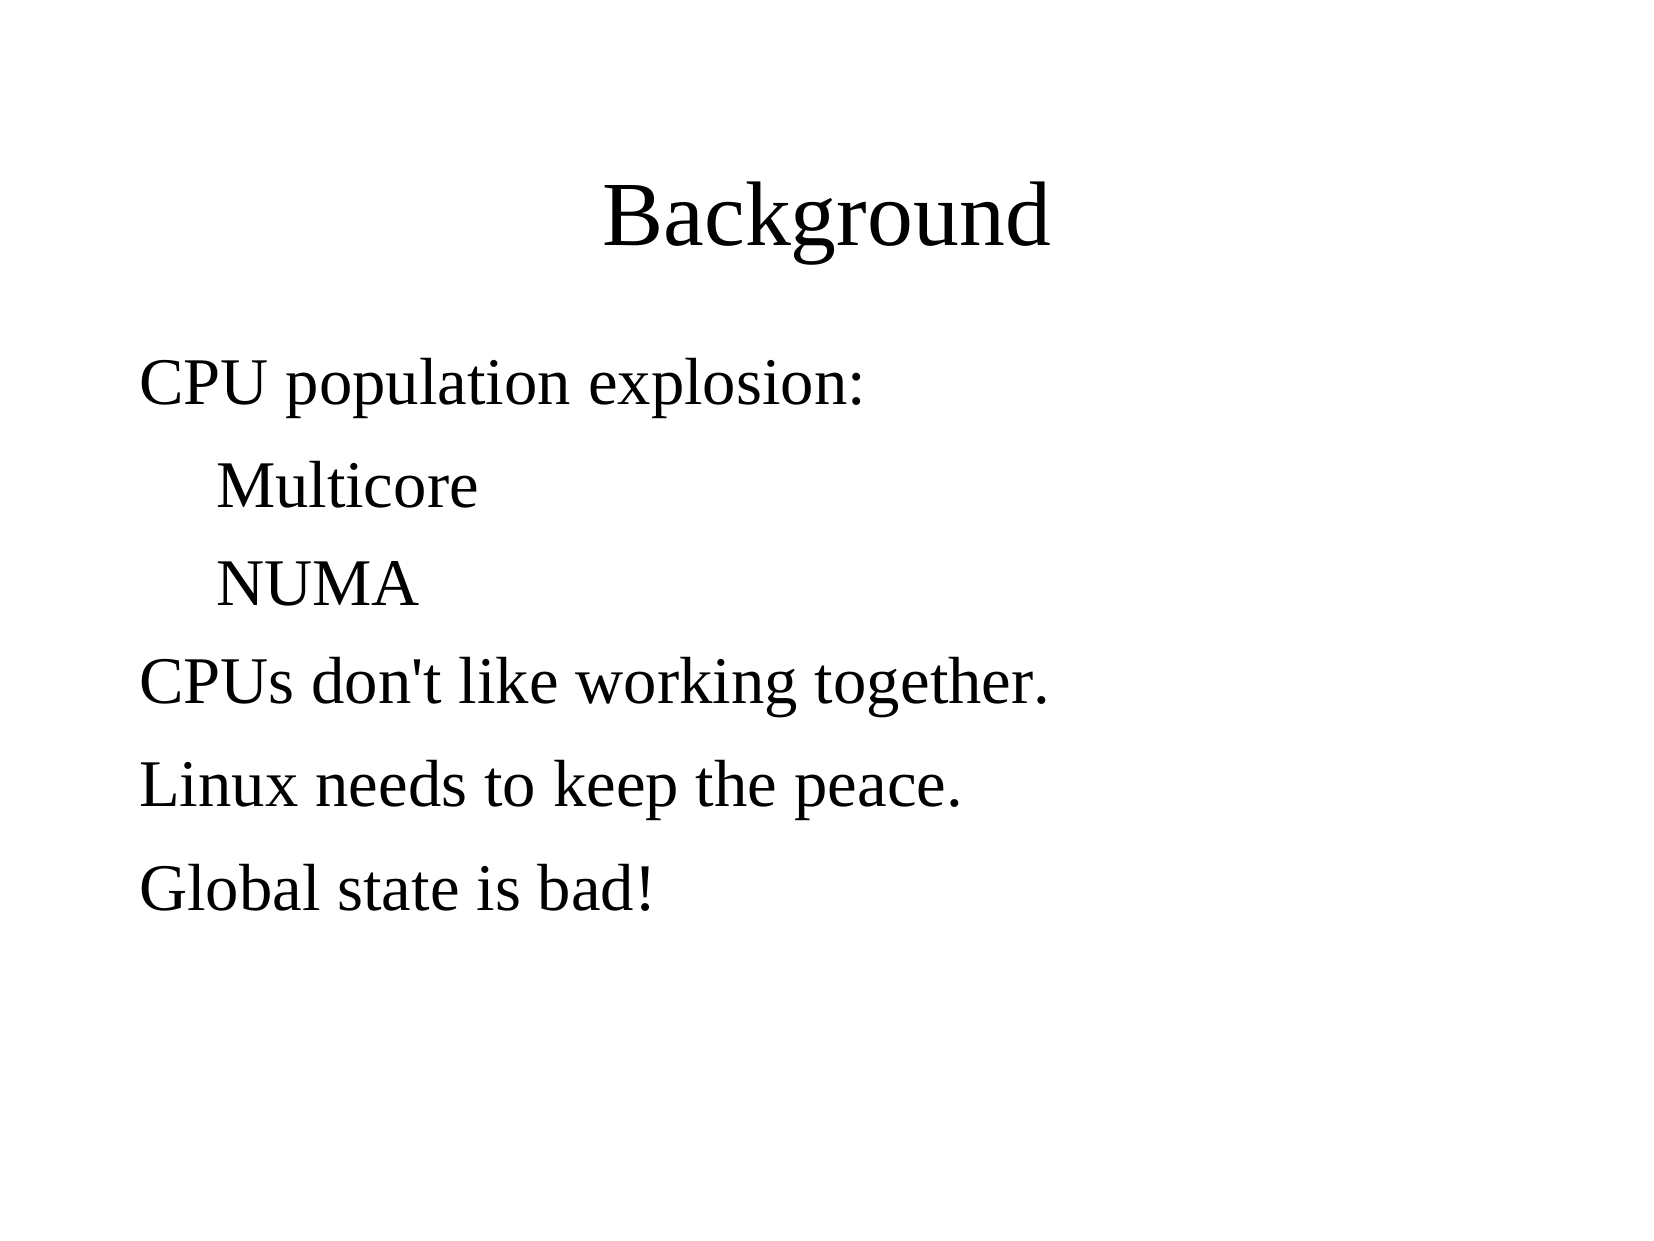

# Background
CPU population explosion:
Multicore
NUMA
CPUs don't like working together.
Linux needs to keep the peace.
Global state is bad!